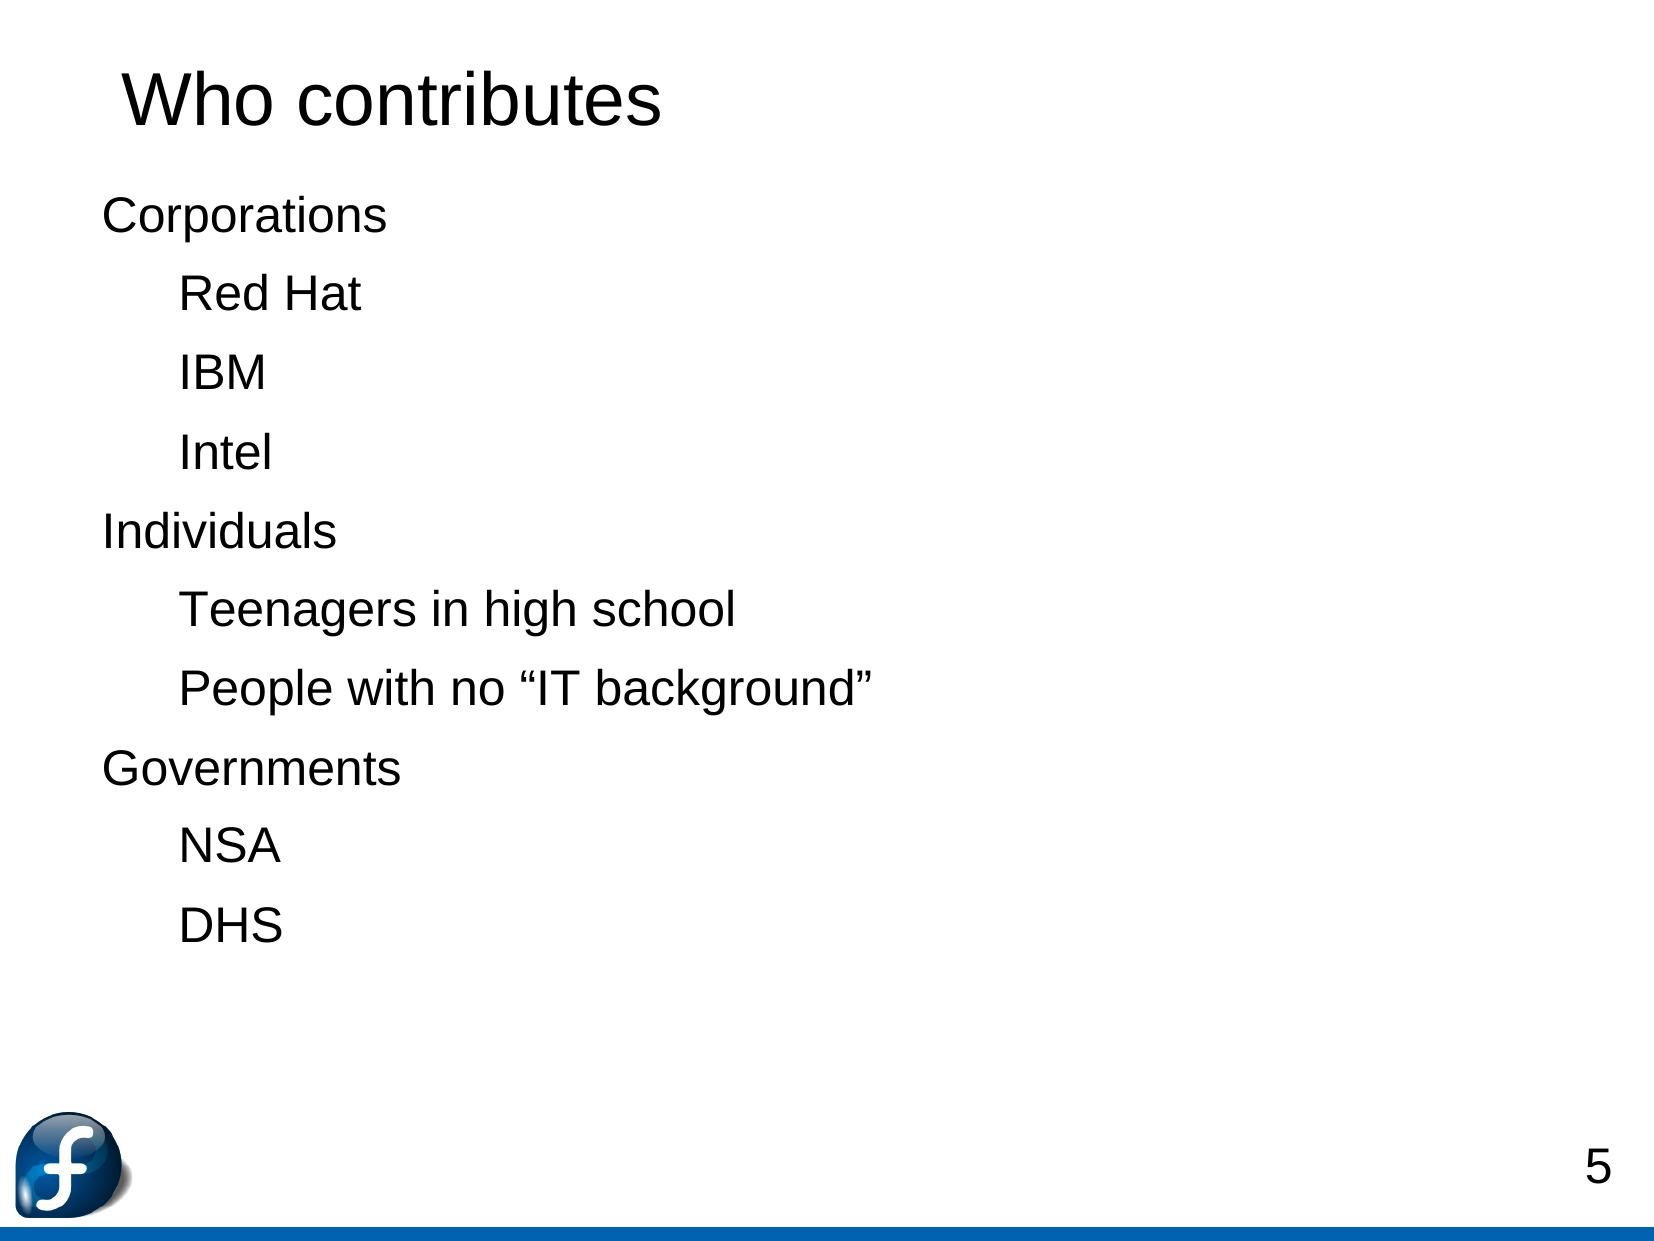

# Who contributes
Corporations
Red Hat
IBM
Intel
Individuals
Teenagers in high school
People with no “IT background”
Governments
NSA
DHS